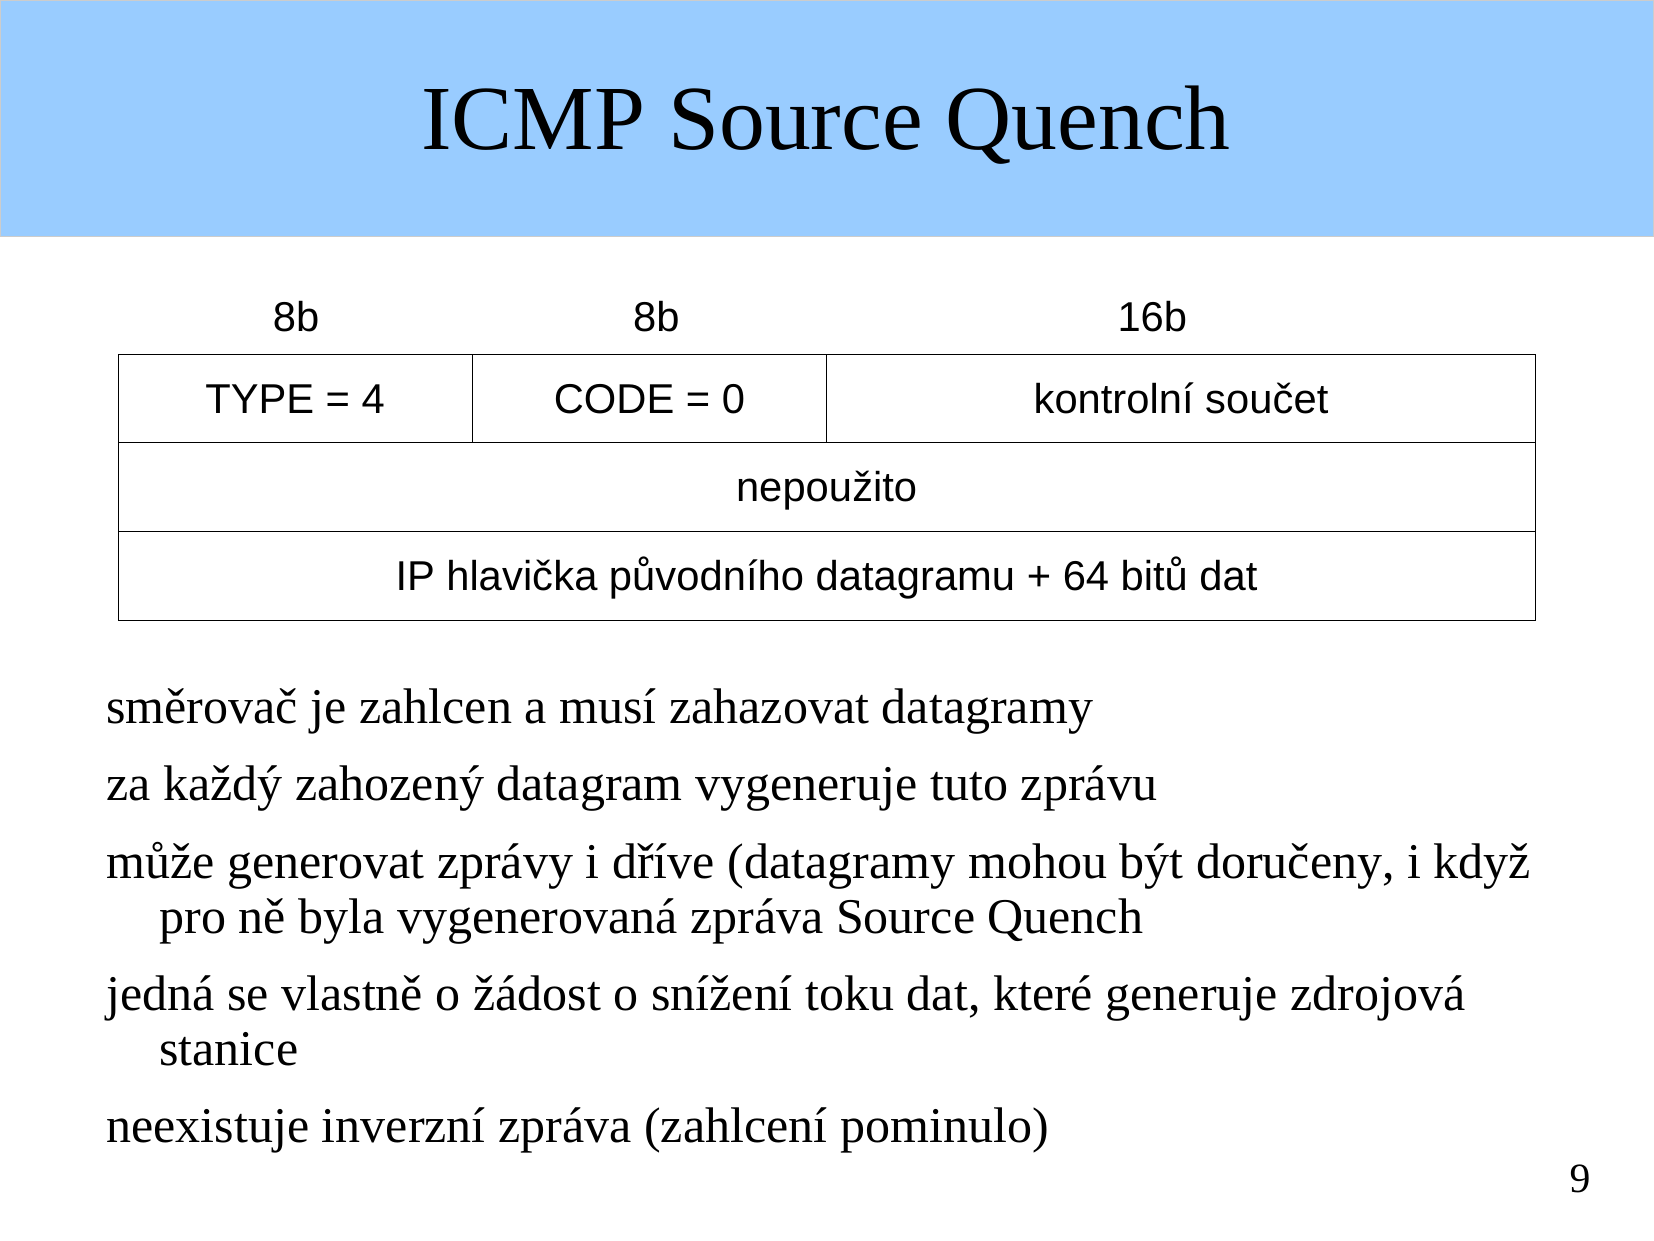

# ICMP Source Quench
16b
8b
8b
TYPE = 4
CODE = 0
kontrolní součet
nepoužito
IP hlavička původního datagramu + 64 bitů dat
směrovač je zahlcen a musí zahazovat datagramy
za každý zahozený datagram vygeneruje tuto zprávu
může generovat zprávy i dříve (datagramy mohou být doručeny, i když pro ně byla vygenerovaná zpráva Source Quench
jedná se vlastně o žádost o snížení toku dat, které generuje zdrojová stanice
neexistuje inverzní zpráva (zahlcení pominulo)